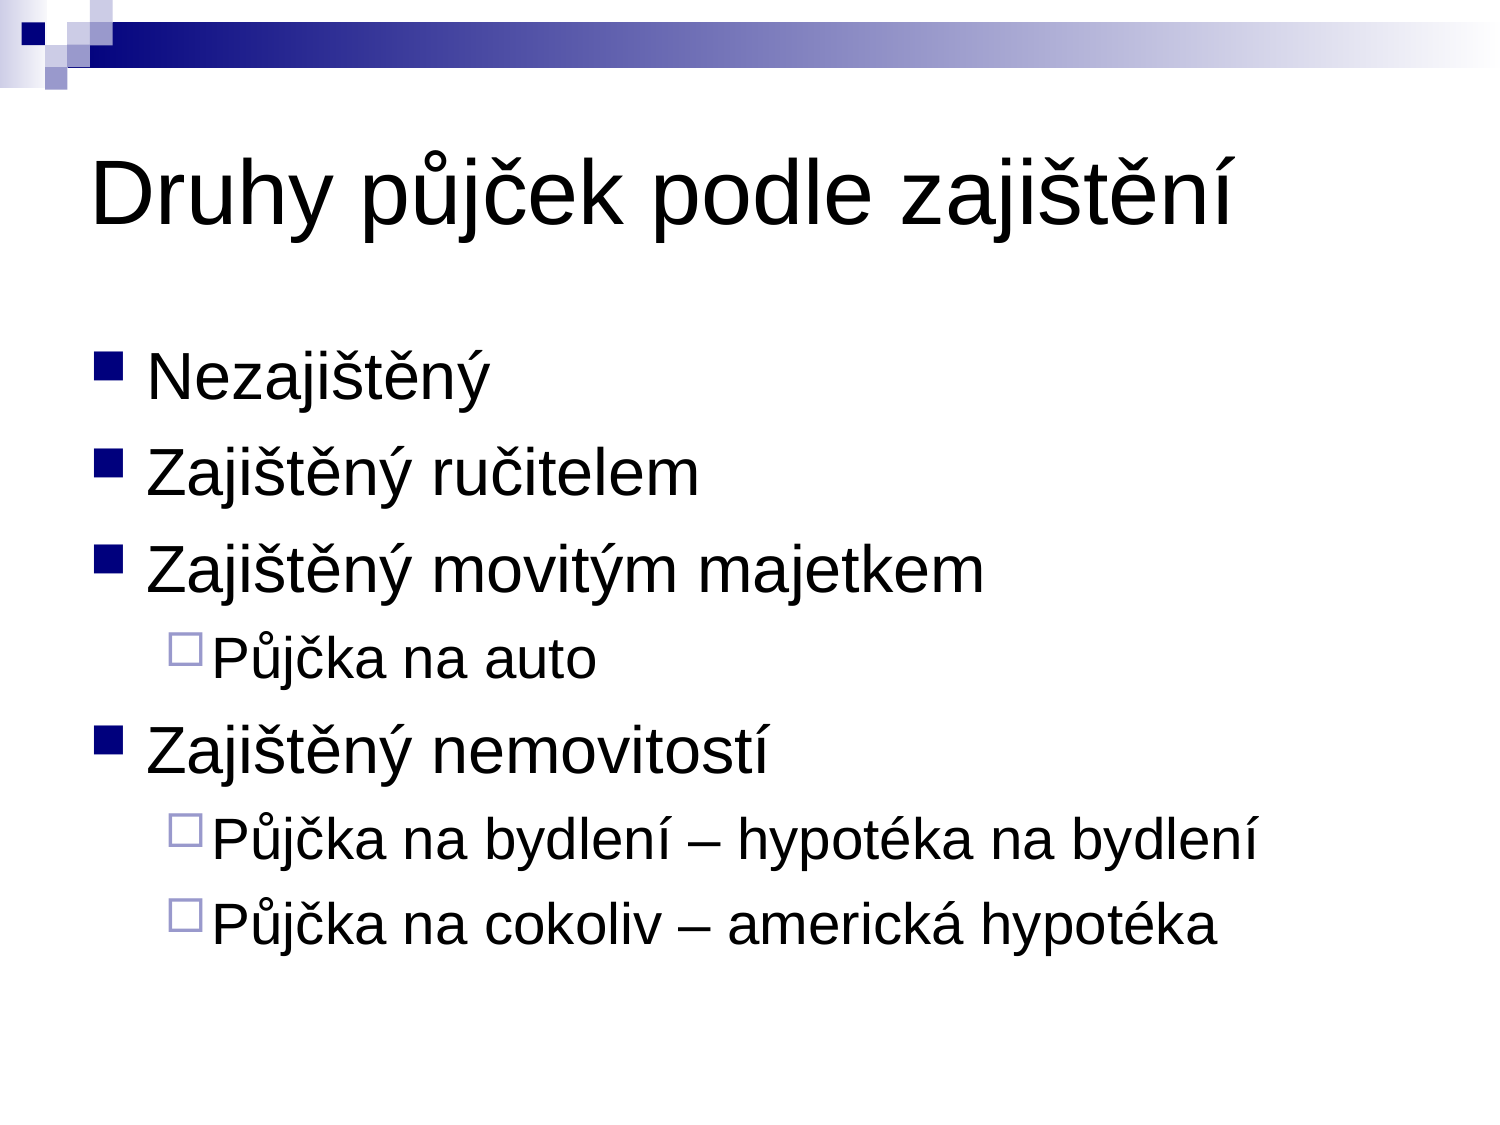

# Druhy půjček podle zajištění
Nezajištěný
Zajištěný ručitelem
Zajištěný movitým majetkem
Půjčka na auto
Zajištěný nemovitostí
Půjčka na bydlení – hypotéka na bydlení
Půjčka na cokoliv – americká hypotéka